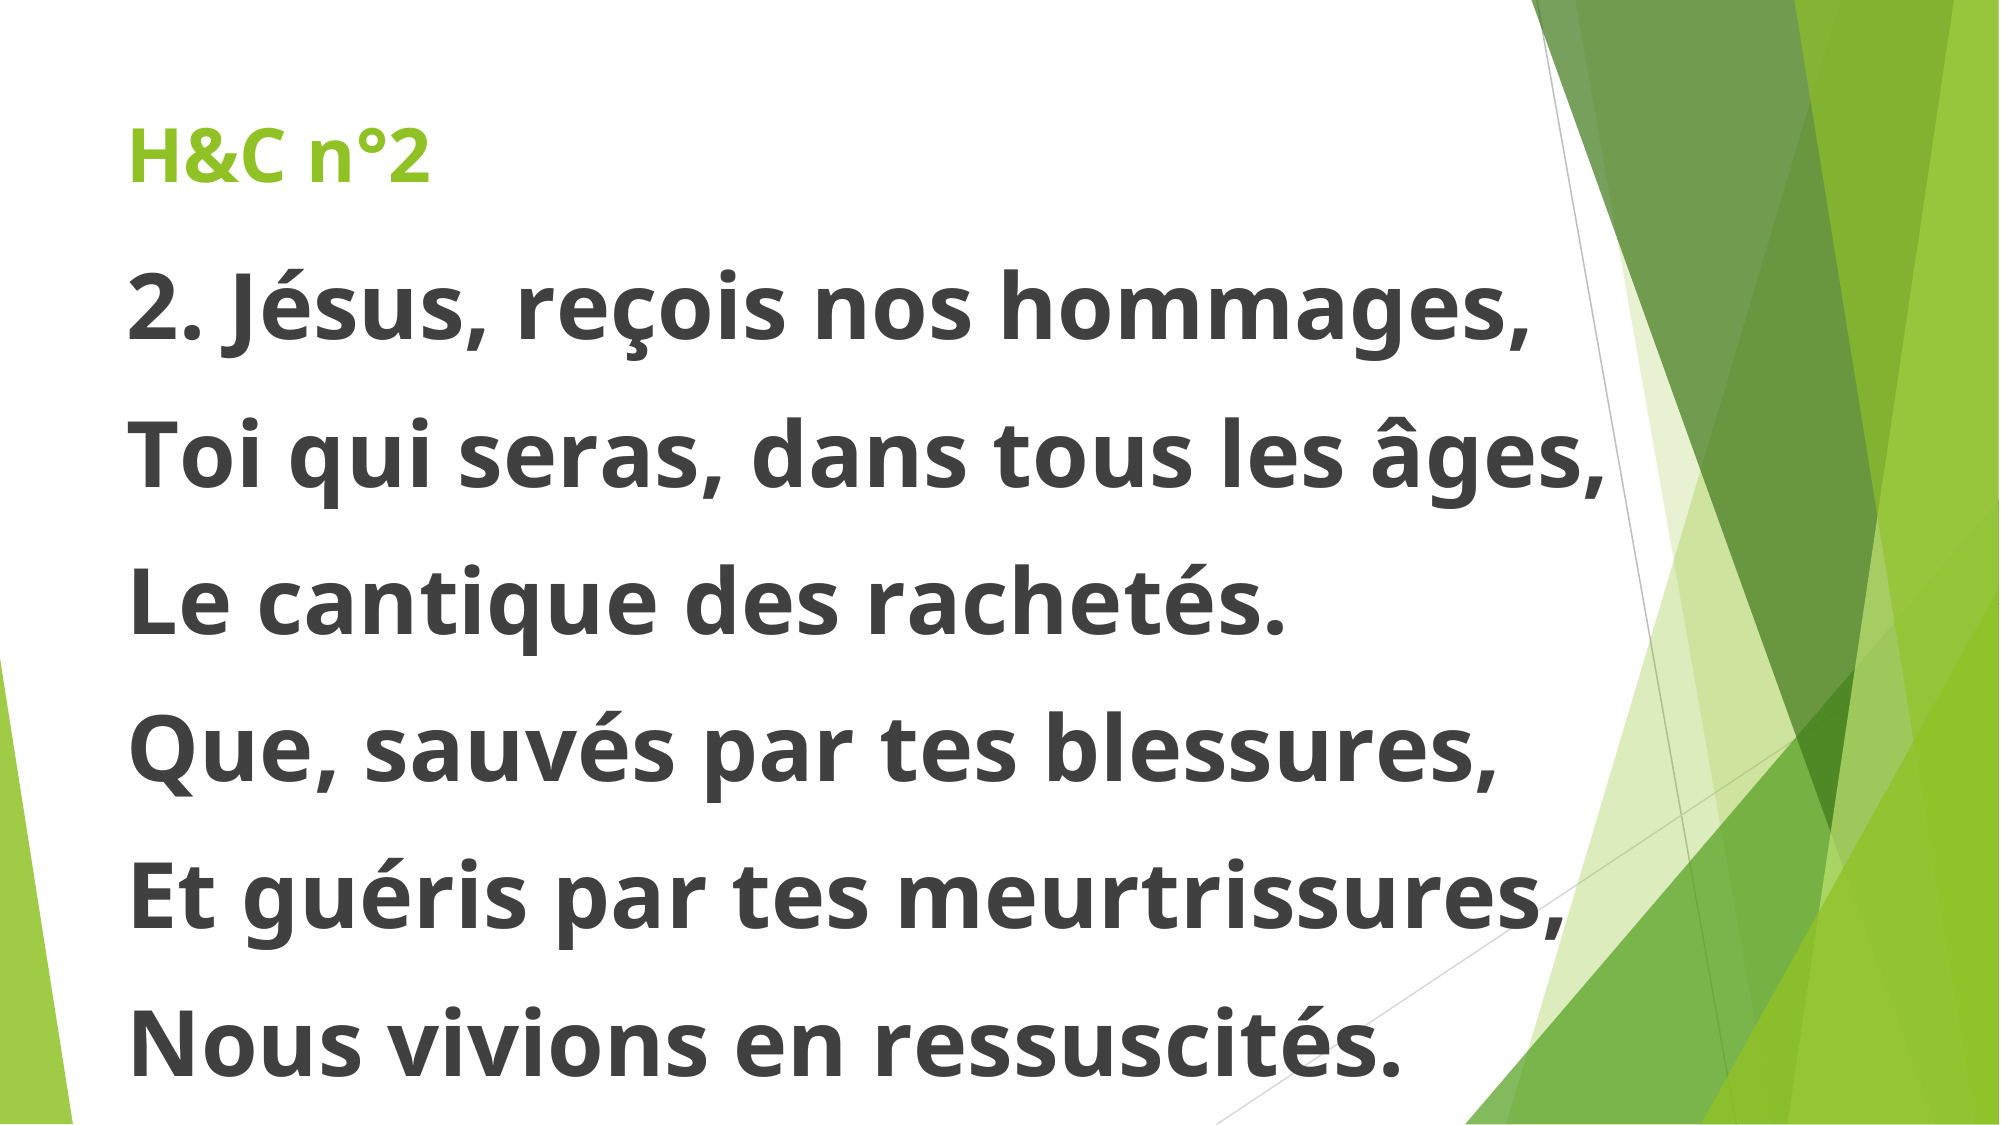

H&C n°2
2. Jésus, reçois nos hommages,
Toi qui seras, dans tous les âges,
Le cantique des rachetés.
Que, sauvés par tes blessures,
Et guéris par tes meurtrissures,
Nous vivions en ressuscités.